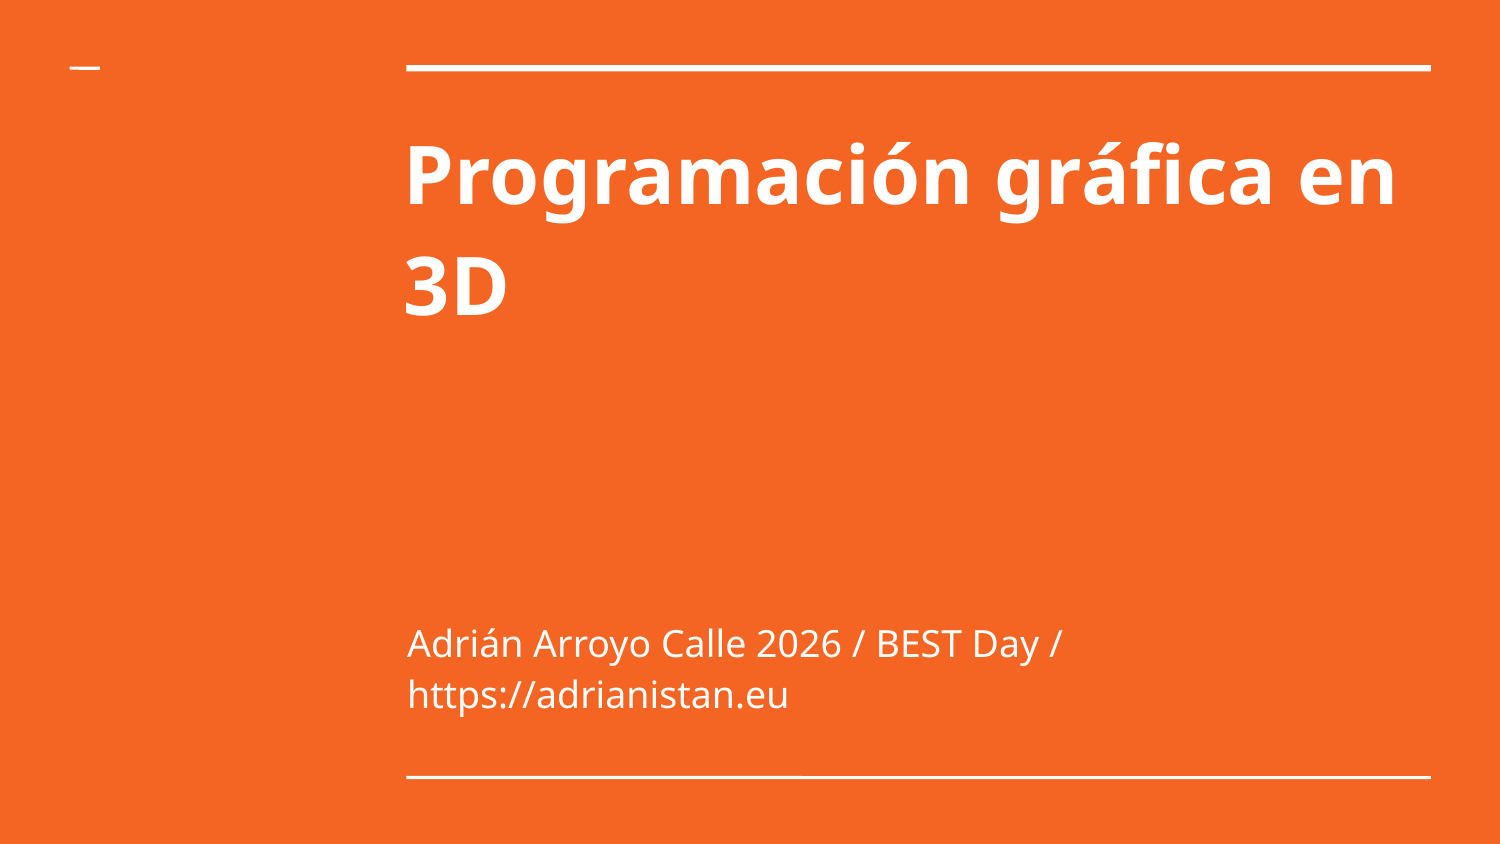

# Programación gráfica en 3D
Adrián Arroyo Calle 2026 / BEST Day / https://adrianistan.eu